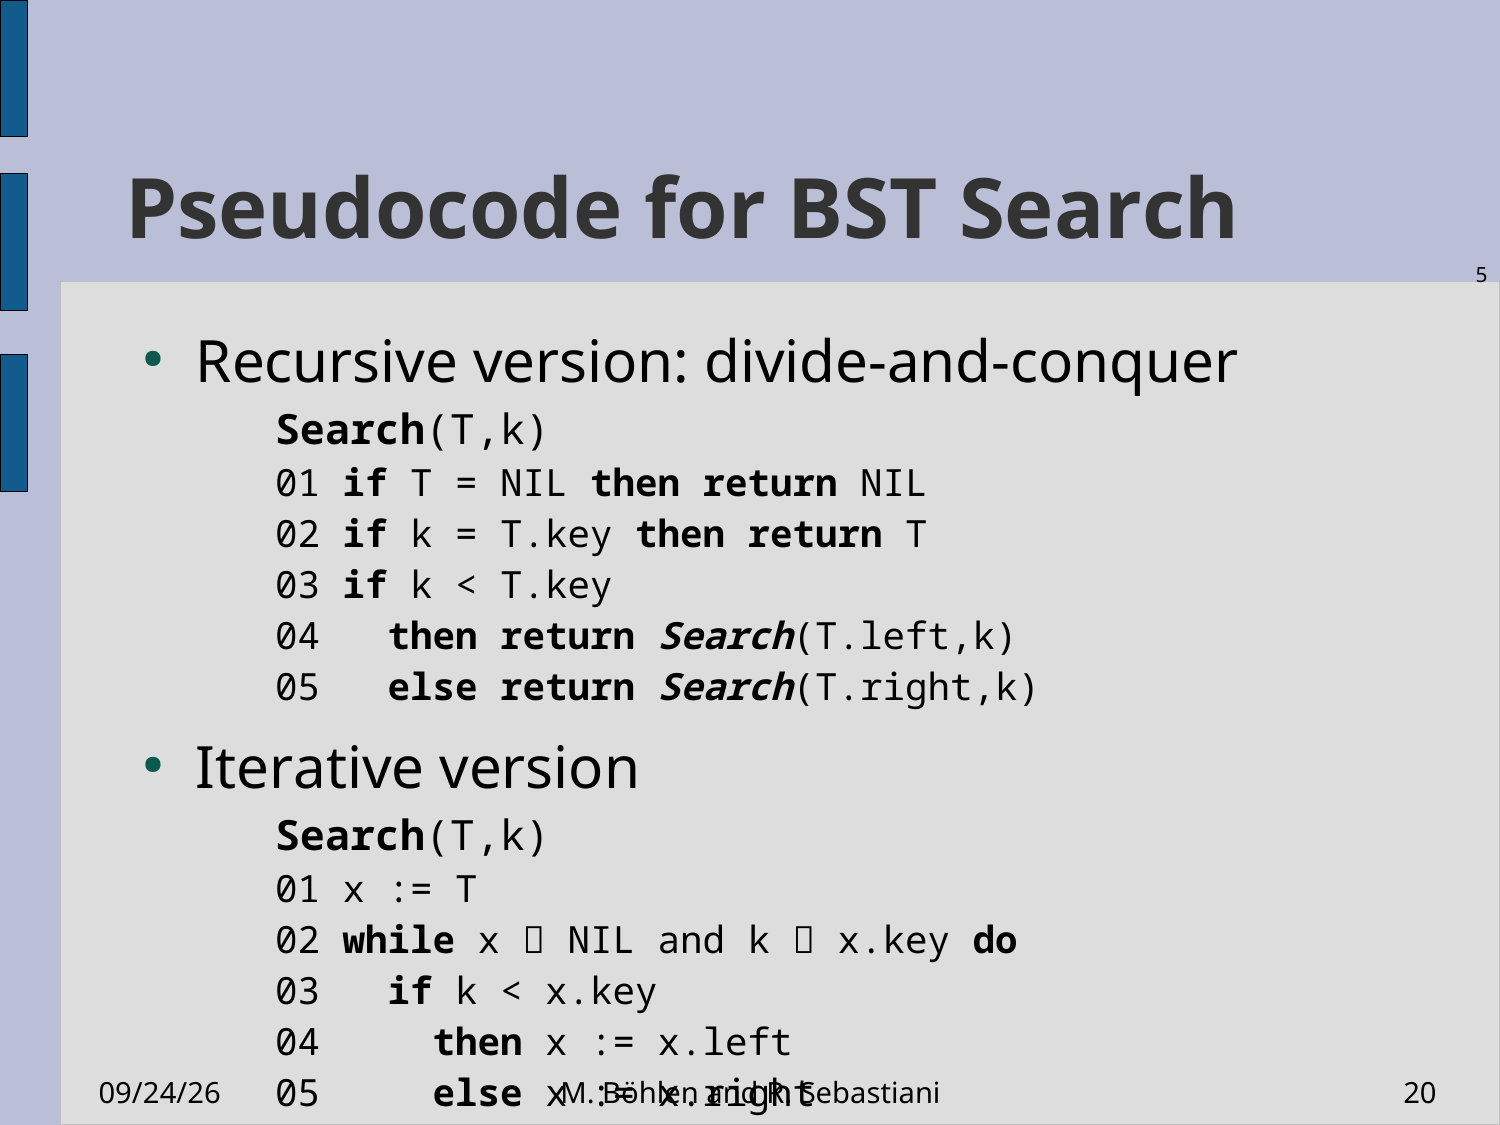

Pseudocode for BST Search
5
# Recursive version: divide-and-conquer
Search(T,k)
01 if T = NIL then return NIL
02 if k = T.key then return T
03 if k < T.key
04 then return Search(T.left,k)
05   else return Search(T.right,k)
Iterative version
Search(T,k)
01 x := T
02 while x  NIL and k  x.key do
03  if k < x.key
04 then x := x.left
05   else x := x.right
06 return x
M. Böhlen and R. Sebastiani
20